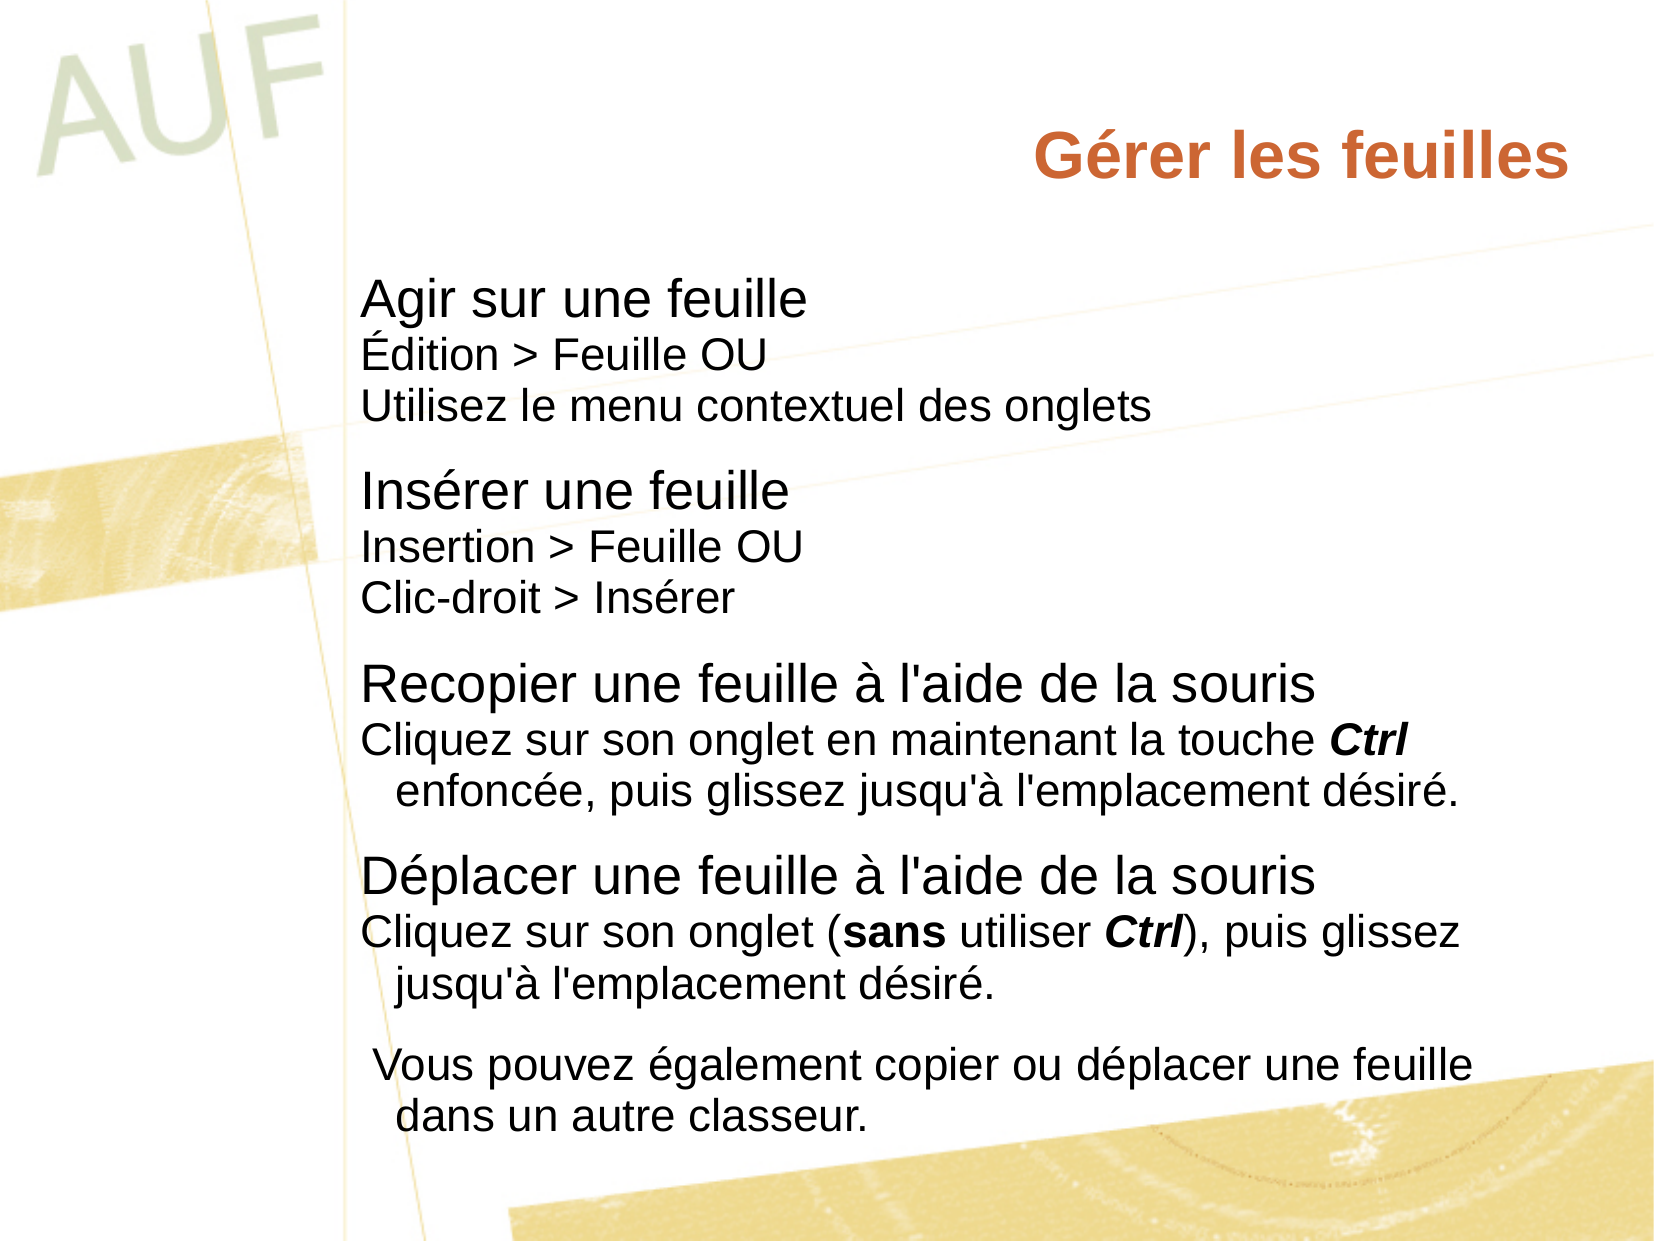

# Gérer les feuilles
Agir sur une feuille
Édition > Feuille OU
Utilisez le menu contextuel des onglets
Insérer une feuille
Insertion > Feuille OU
Clic-droit > Insérer
Recopier une feuille à l'aide de la souris
Cliquez sur son onglet en maintenant la touche Ctrl enfoncée, puis glissez jusqu'à l'emplacement désiré.
Déplacer une feuille à l'aide de la souris
Cliquez sur son onglet (sans utiliser Ctrl), puis glissez jusqu'à l'emplacement désiré.
 Vous pouvez également copier ou déplacer une feuille dans un autre classeur.